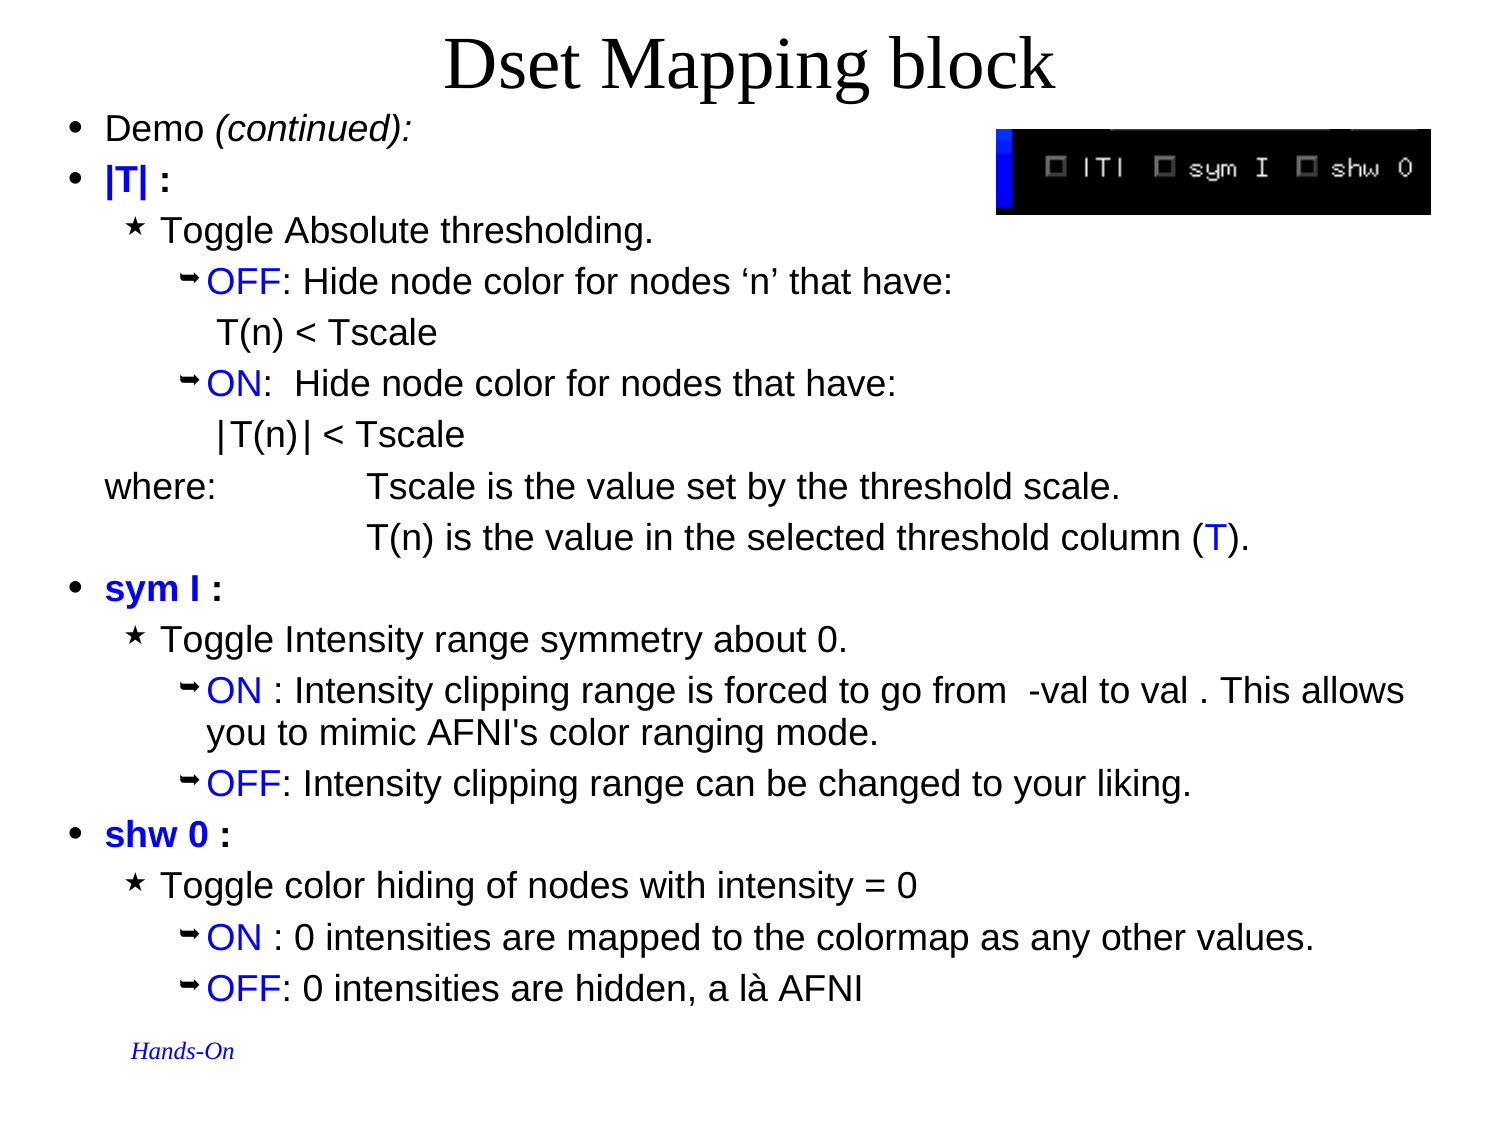

# Dset Mapping block
Demo (continued):
|T| :
Toggle Absolute thresholding.
OFF: Hide node color for nodes ‘n’ that have:
		T(n) < Tscale
ON: Hide node color for nodes that have:
		| T(n) | < Tscale
	where:	Tscale is the value set by the threshold scale.
			T(n) is the value in the selected threshold column (T).
sym I :
Toggle Intensity range symmetry about 0.
ON : Intensity clipping range is forced to go from -val to val . This allows you to mimic AFNI's color ranging mode.
OFF: Intensity clipping range can be changed to your liking.
shw 0 :
Toggle color hiding of nodes with intensity = 0
ON : 0 intensities are mapped to the colormap as any other values.
OFF: 0 intensities are hidden, a là AFNI
Hands-On